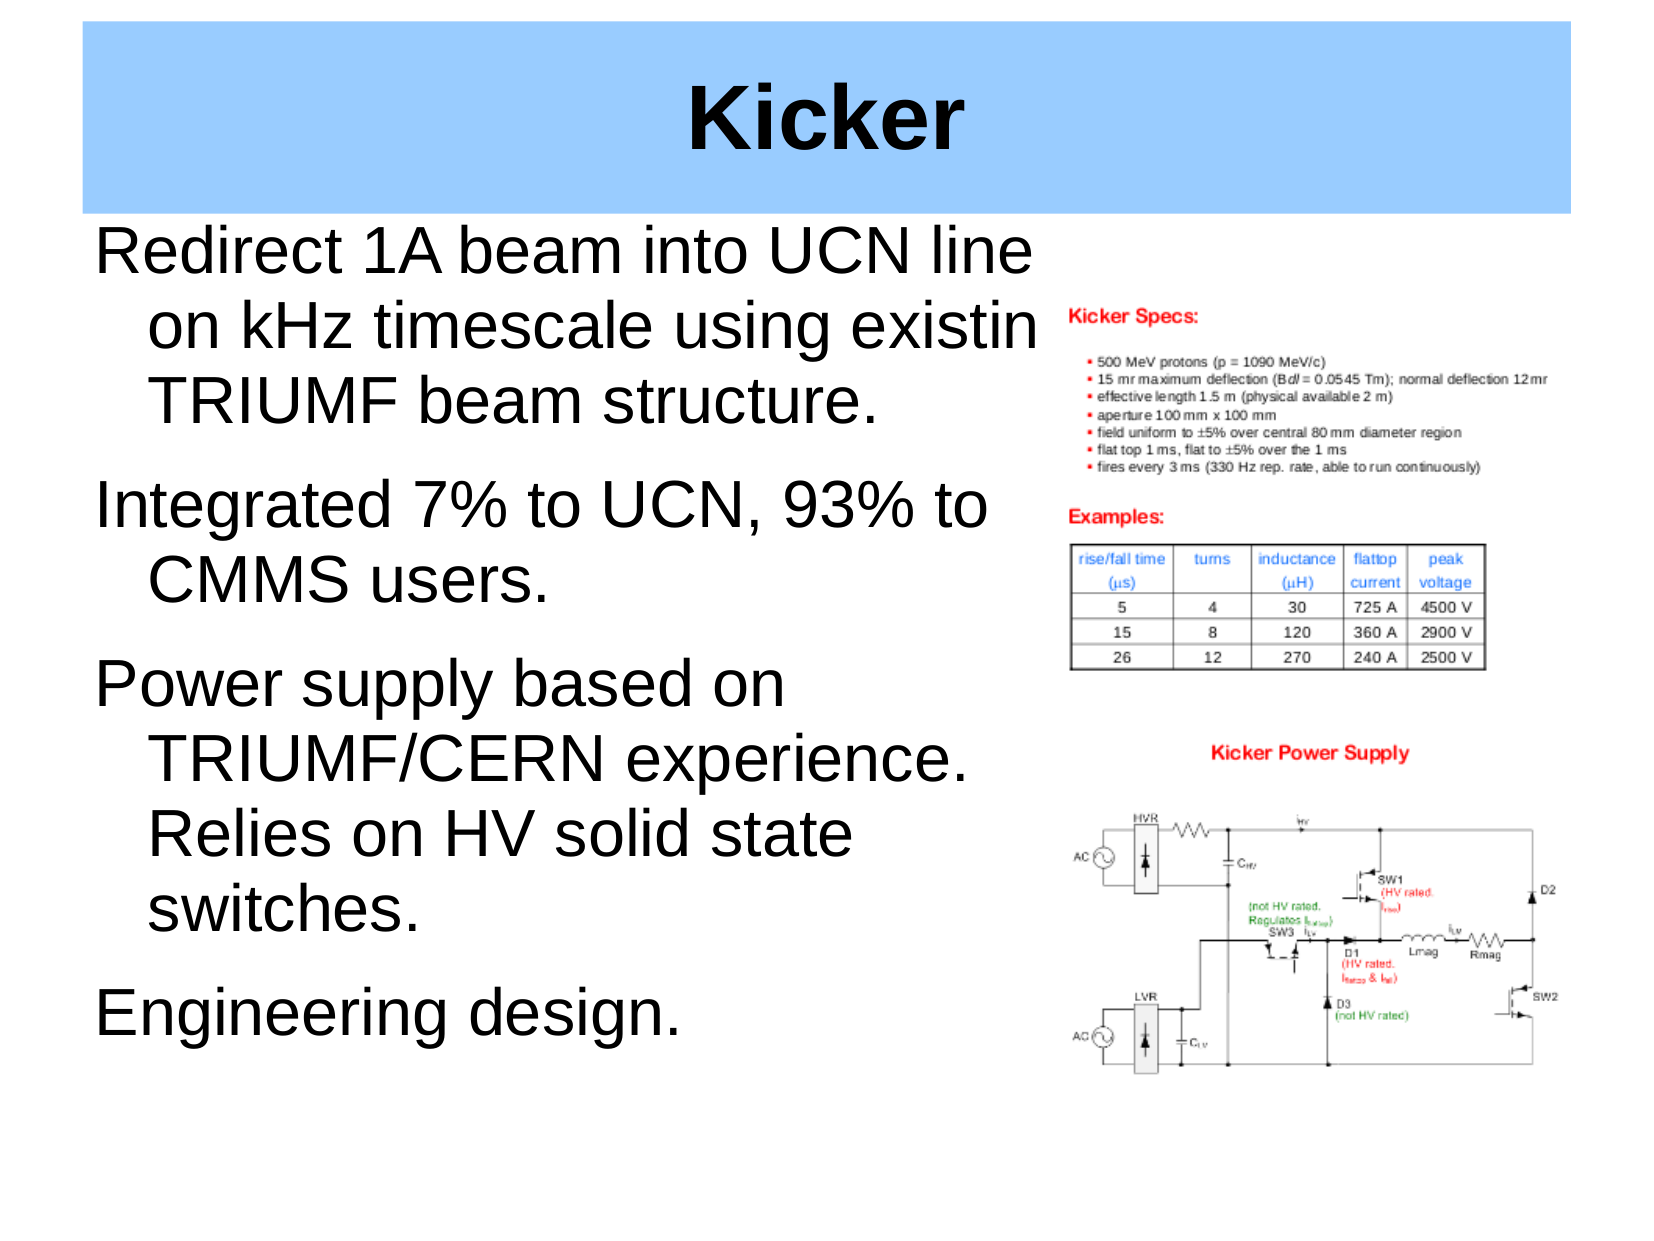

# Kicker
Redirect 1A beam into UCN line on kHz timescale using existing TRIUMF beam structure.
Integrated 7% to UCN, 93% to CMMS users.
Power supply based on TRIUMF/CERN experience. Relies on HV solid state switches.
Engineering design.